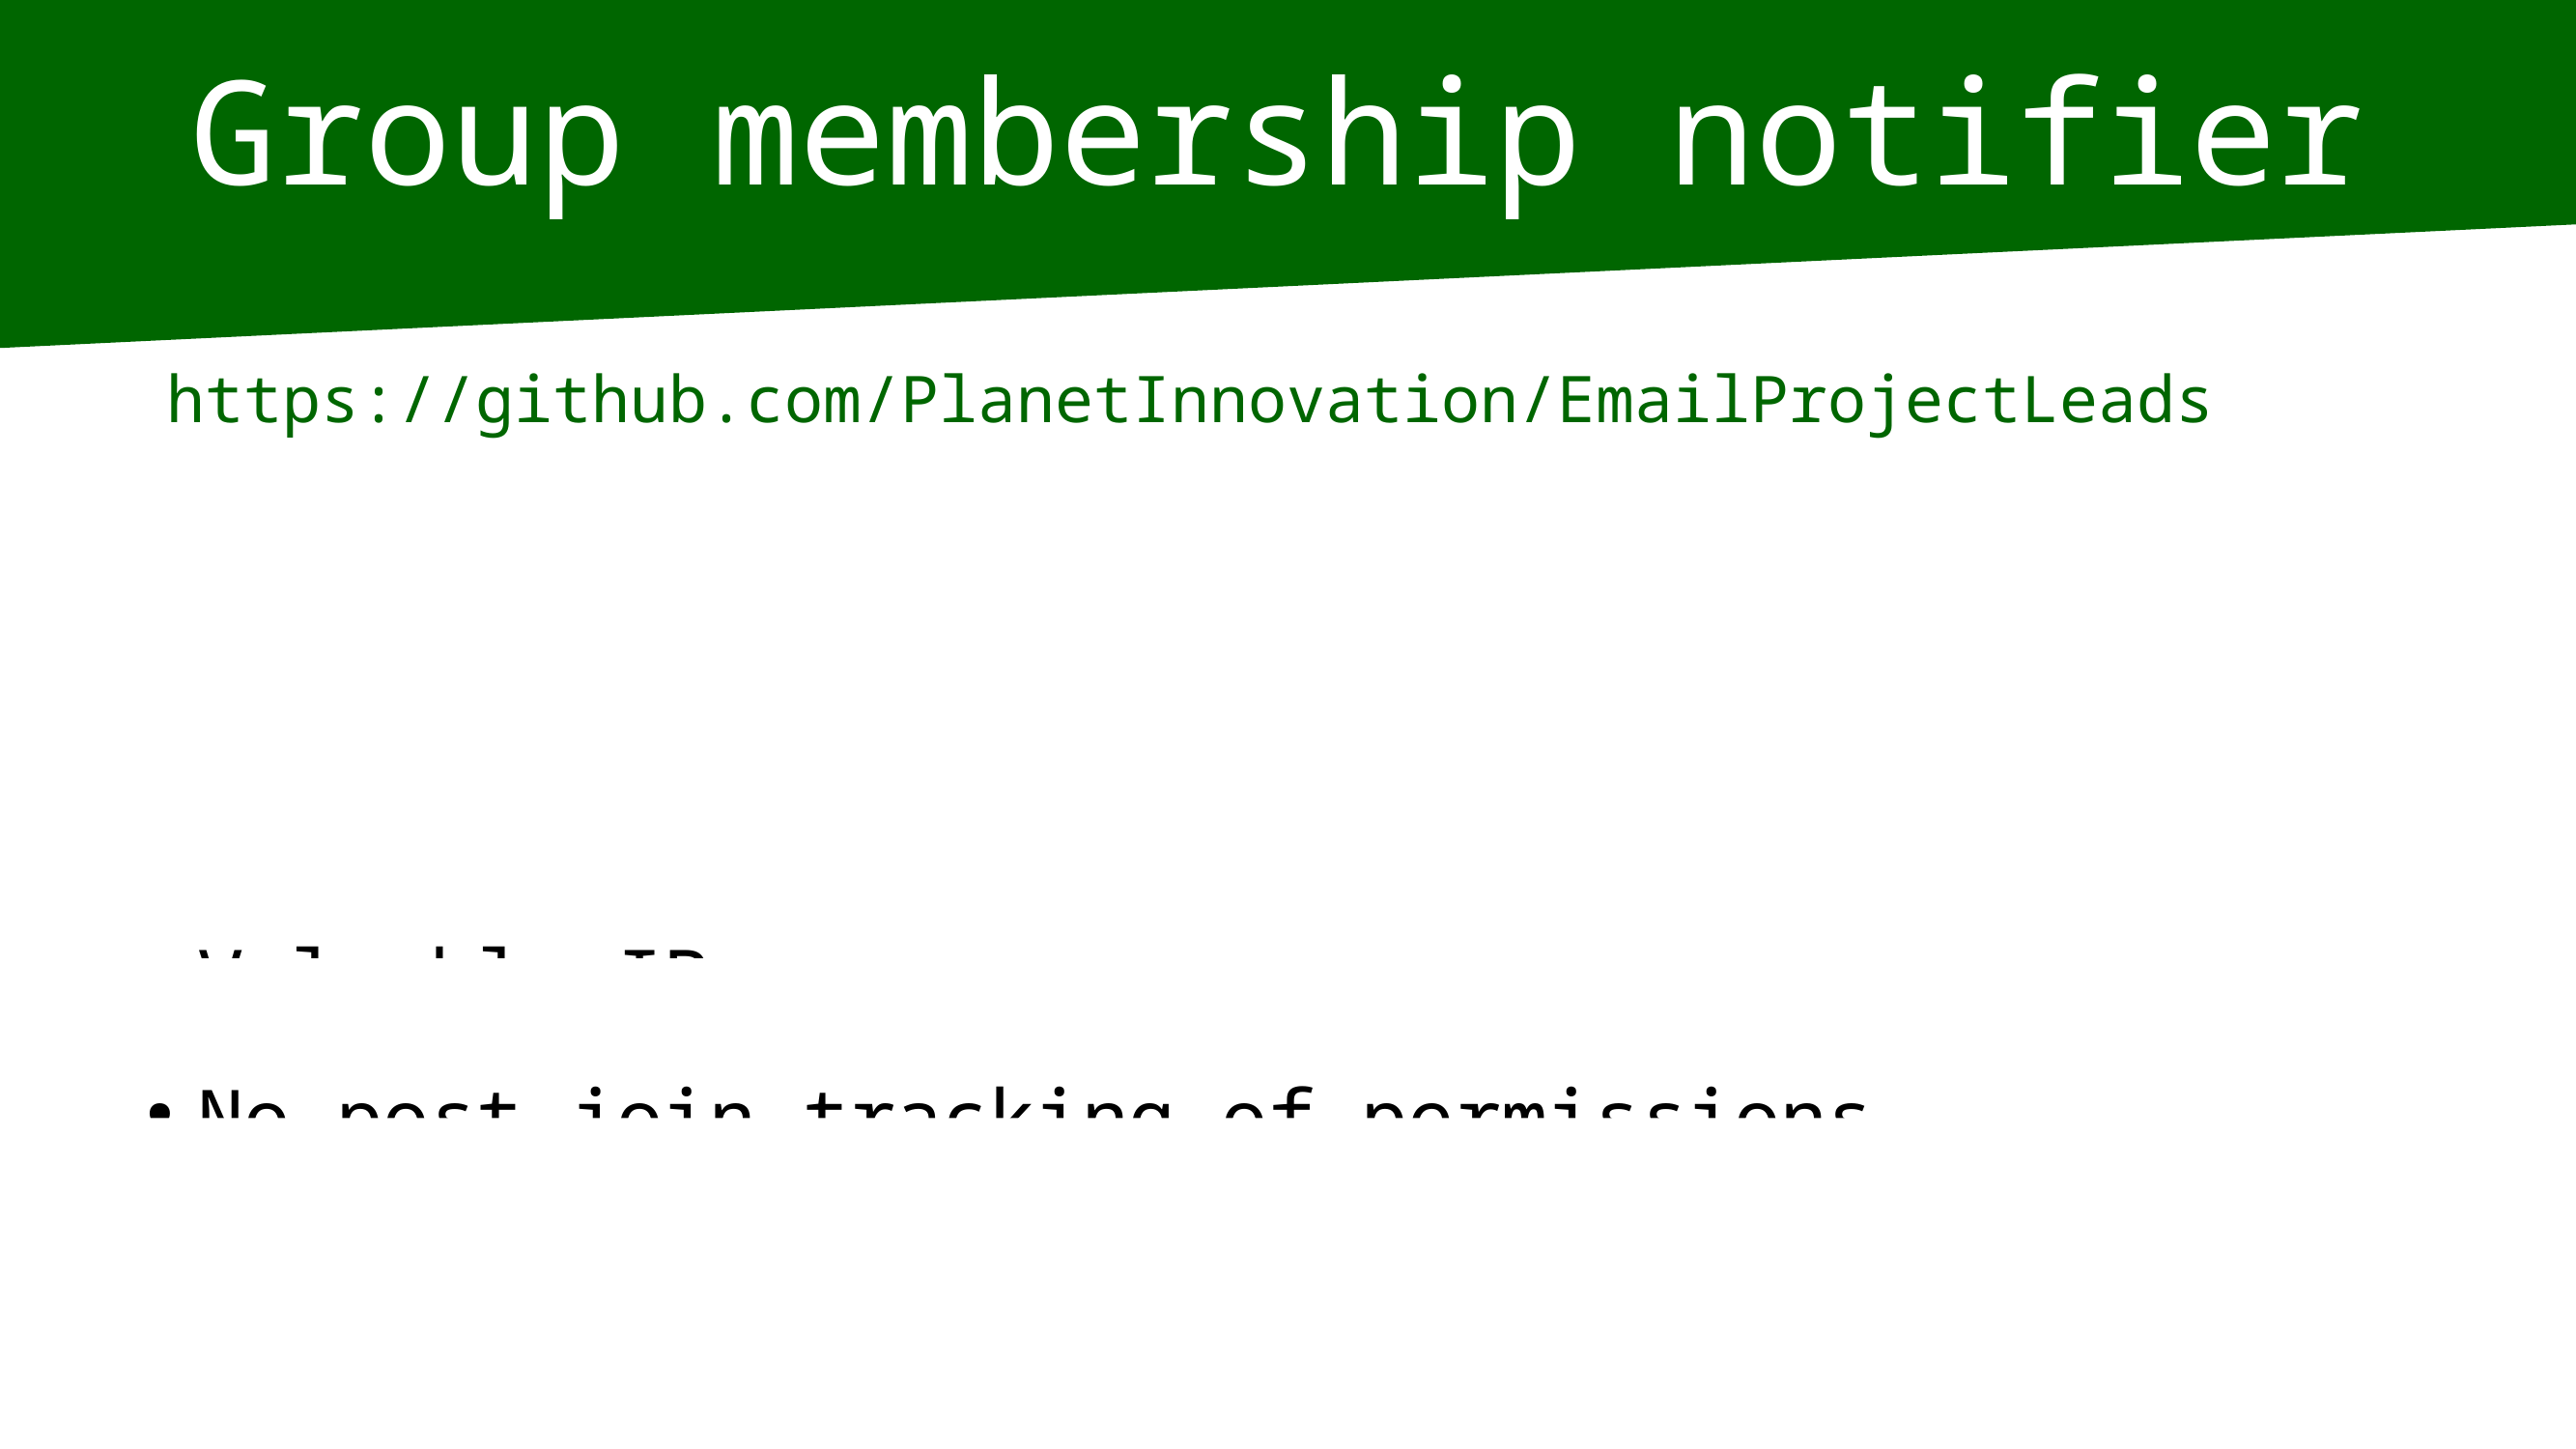

Group membership notifier
 https://github.com/PlanetInnovation/EmailProjectLeads
# Project based permissions scheme
“project” and “project_m”
Brief membership
Valuable IP
No post-join tracking of permissions